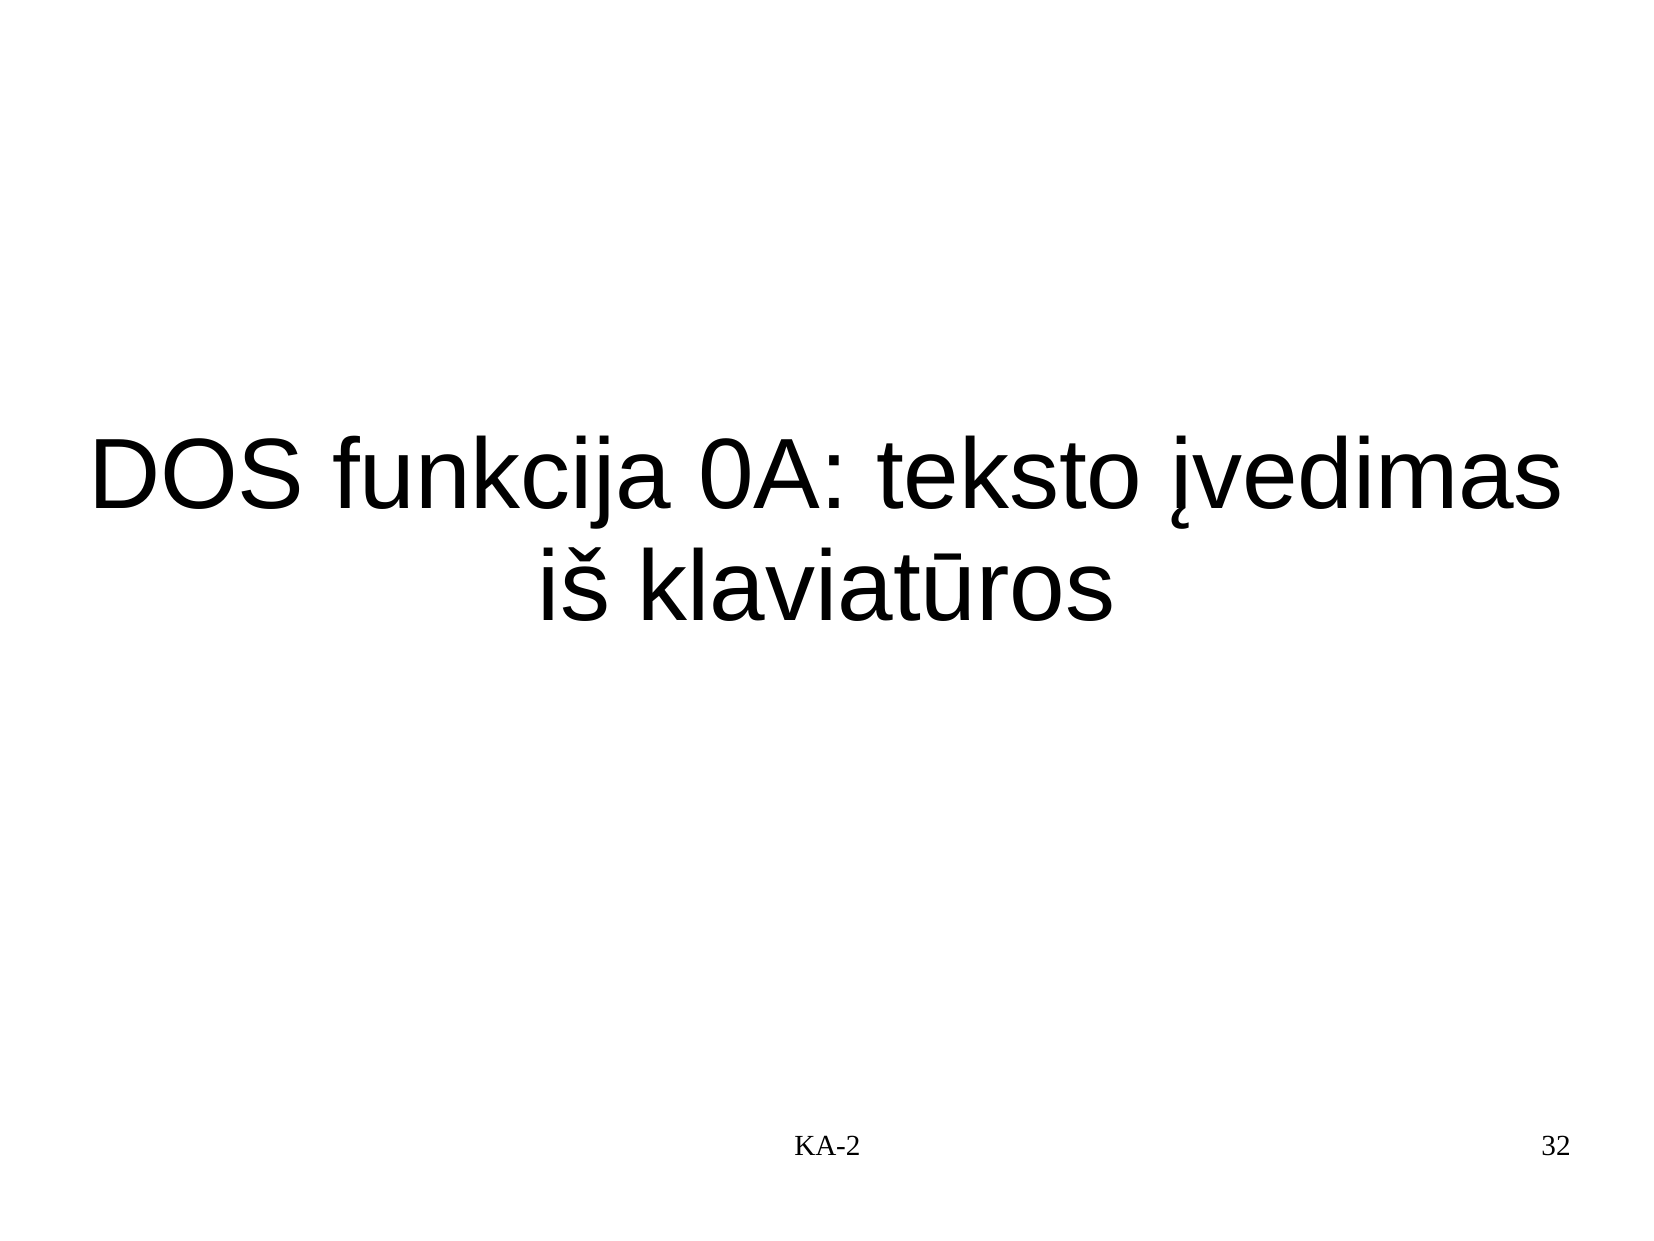

# DOS funkcija 0A: teksto įvedimas iš klaviatūros
KA-2
32